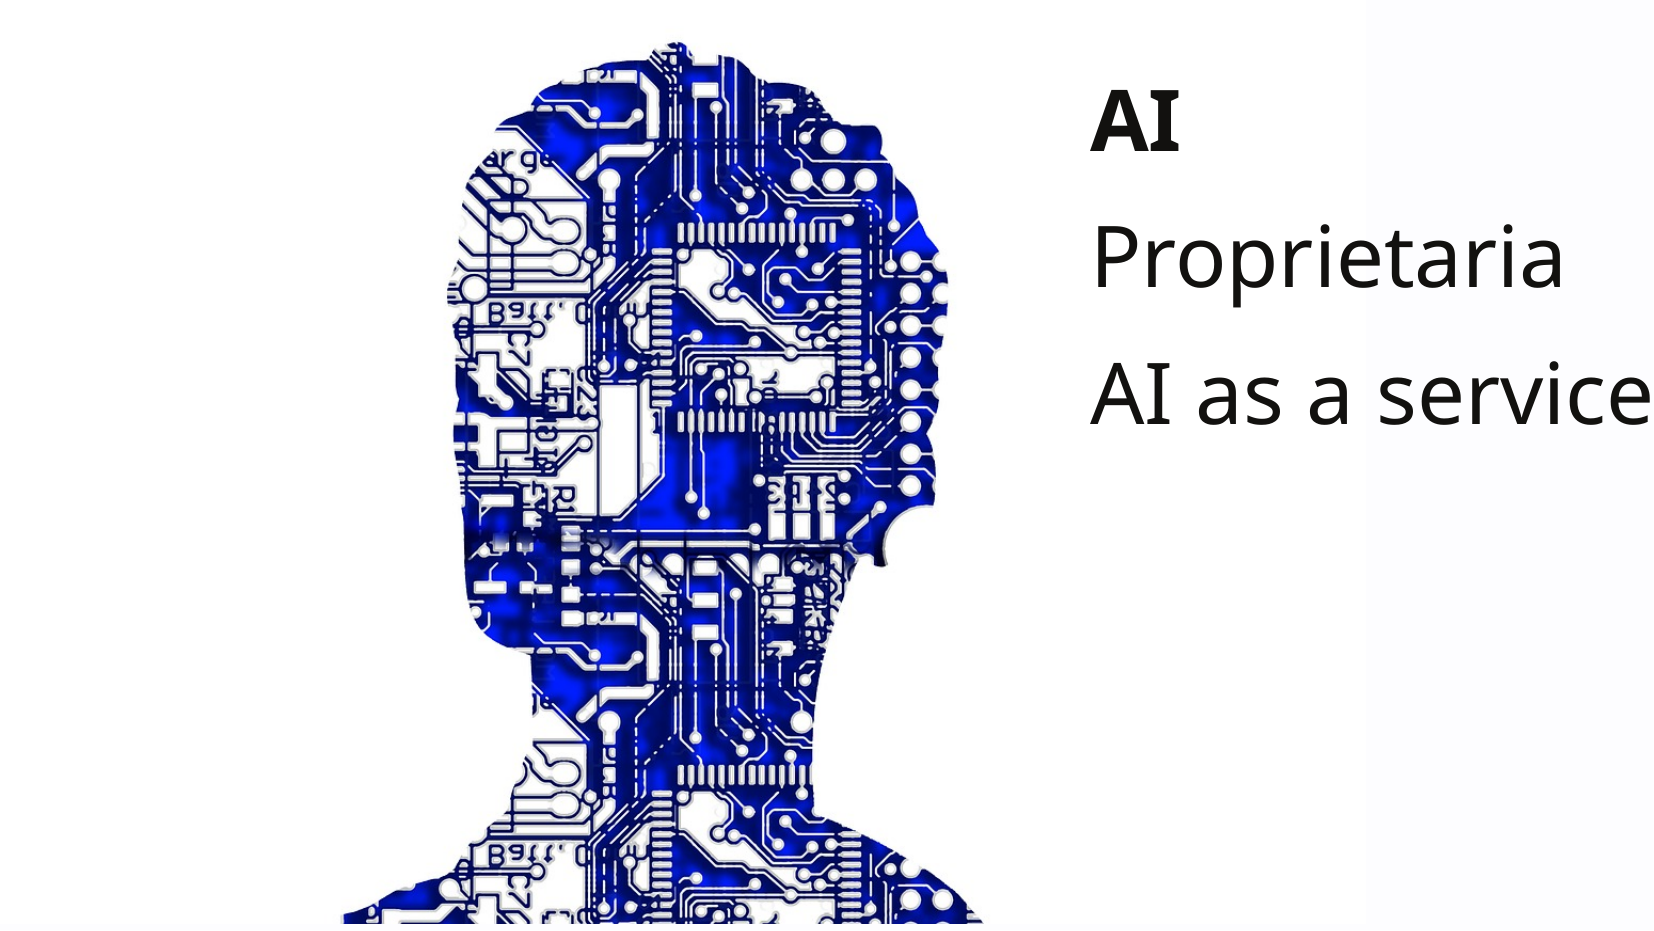

# AI
Proprietaria
AI as a service